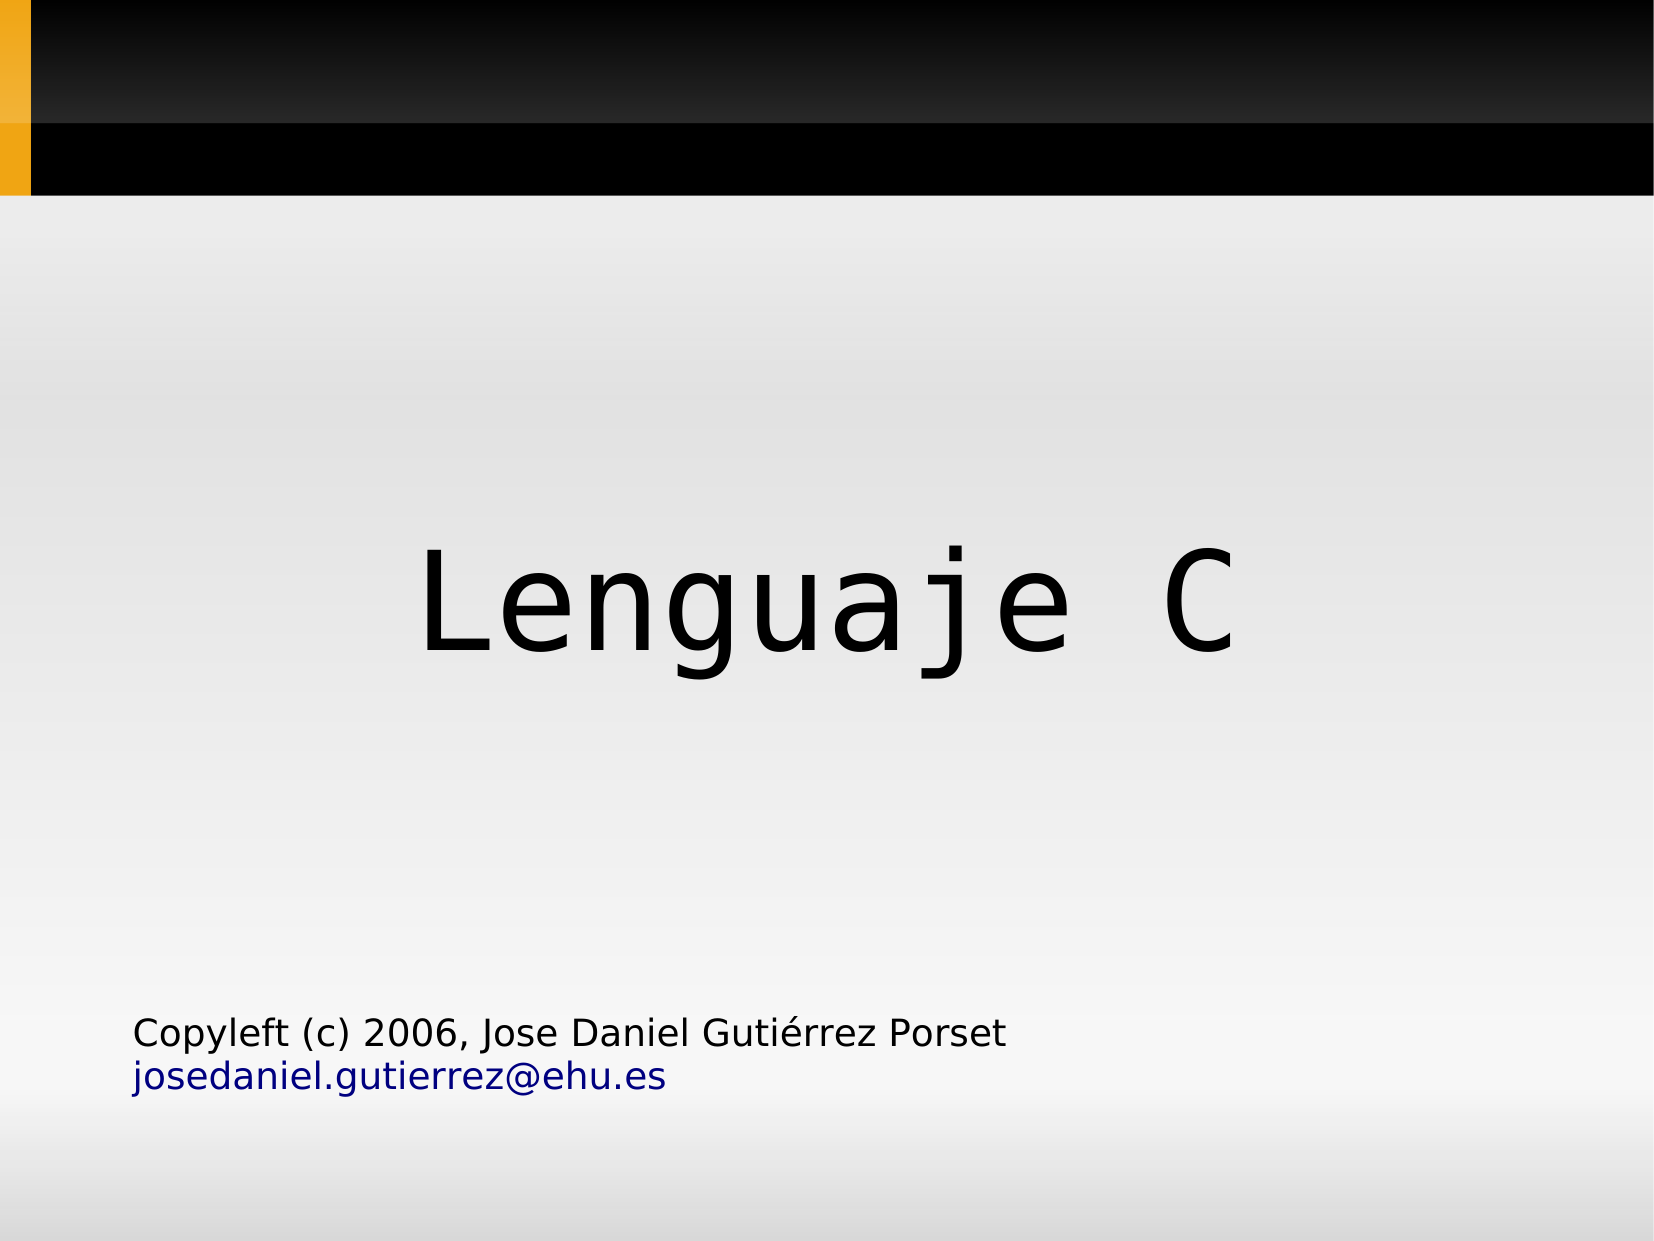

Lenguaje C
Copyleft (c) 2006, Jose Daniel Gutiérrez Porset
josedaniel.gutierrez@ehu.es